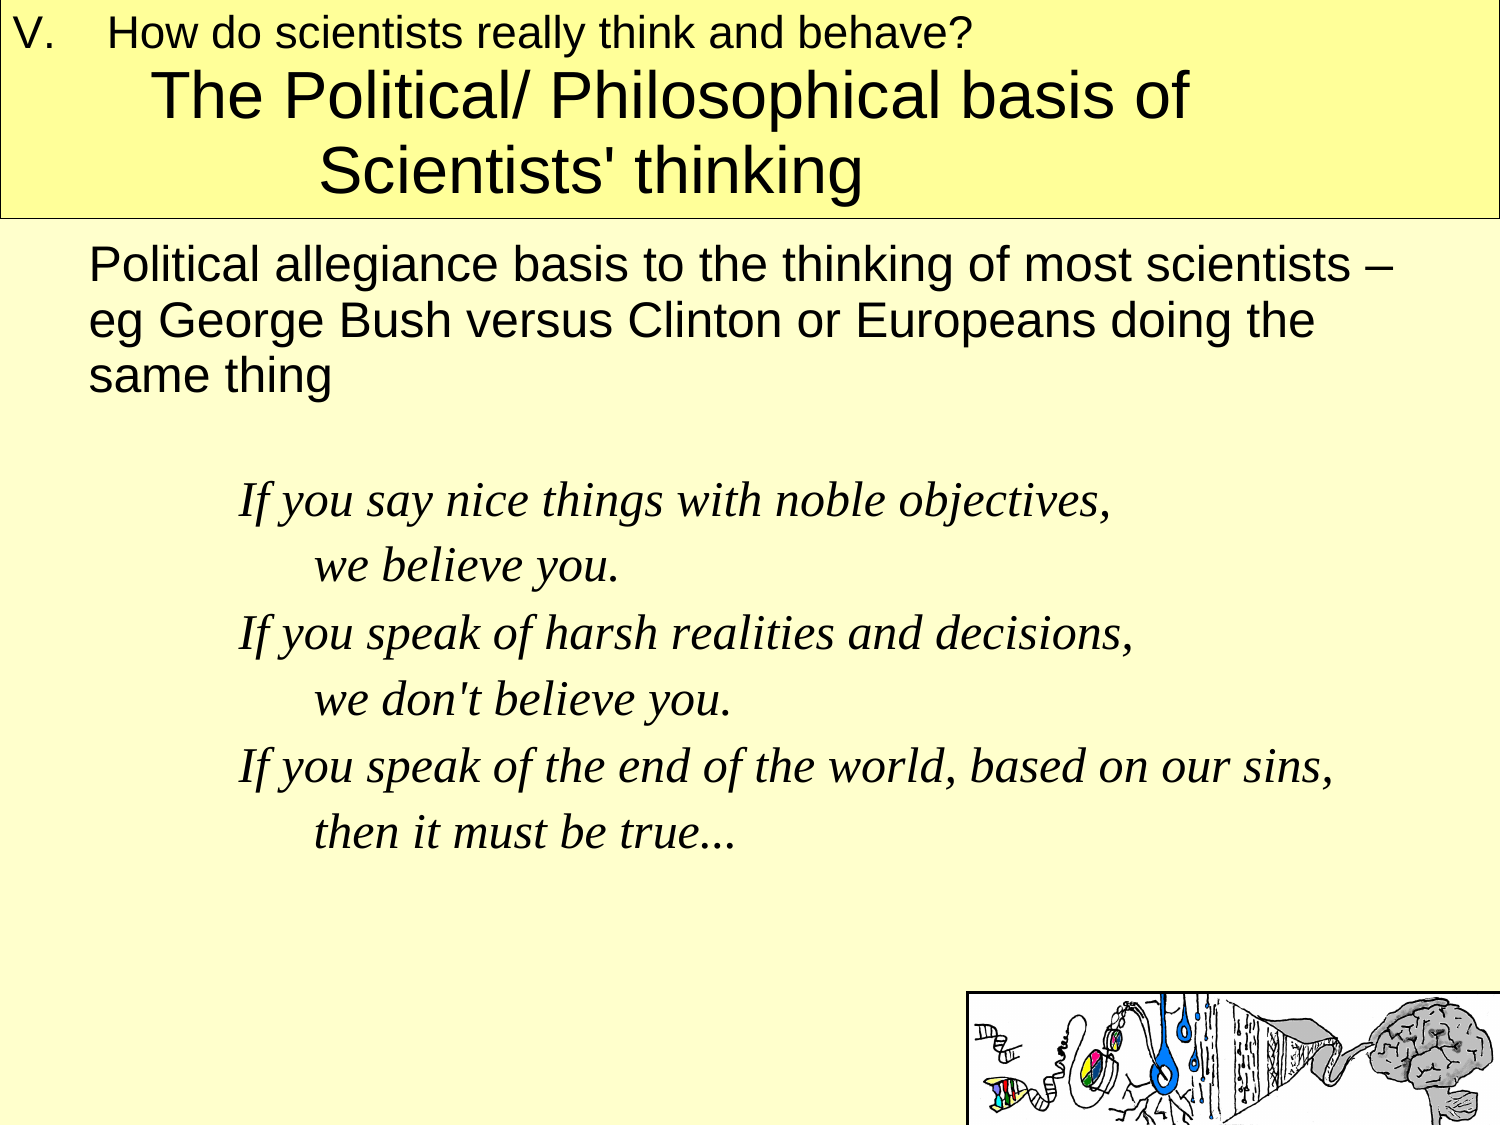

# V. How do scientists really think and behave? The Political/ Philosophical basis of Scientists' thinking
Political allegiance basis to the thinking of most scientists – eg George Bush versus Clinton or Europeans doing the same thing
If you say nice things with noble objectives,
we believe you.
If you speak of harsh realities and decisions,
we don't believe you.
If you speak of the end of the world, based on our sins,
then it must be true...